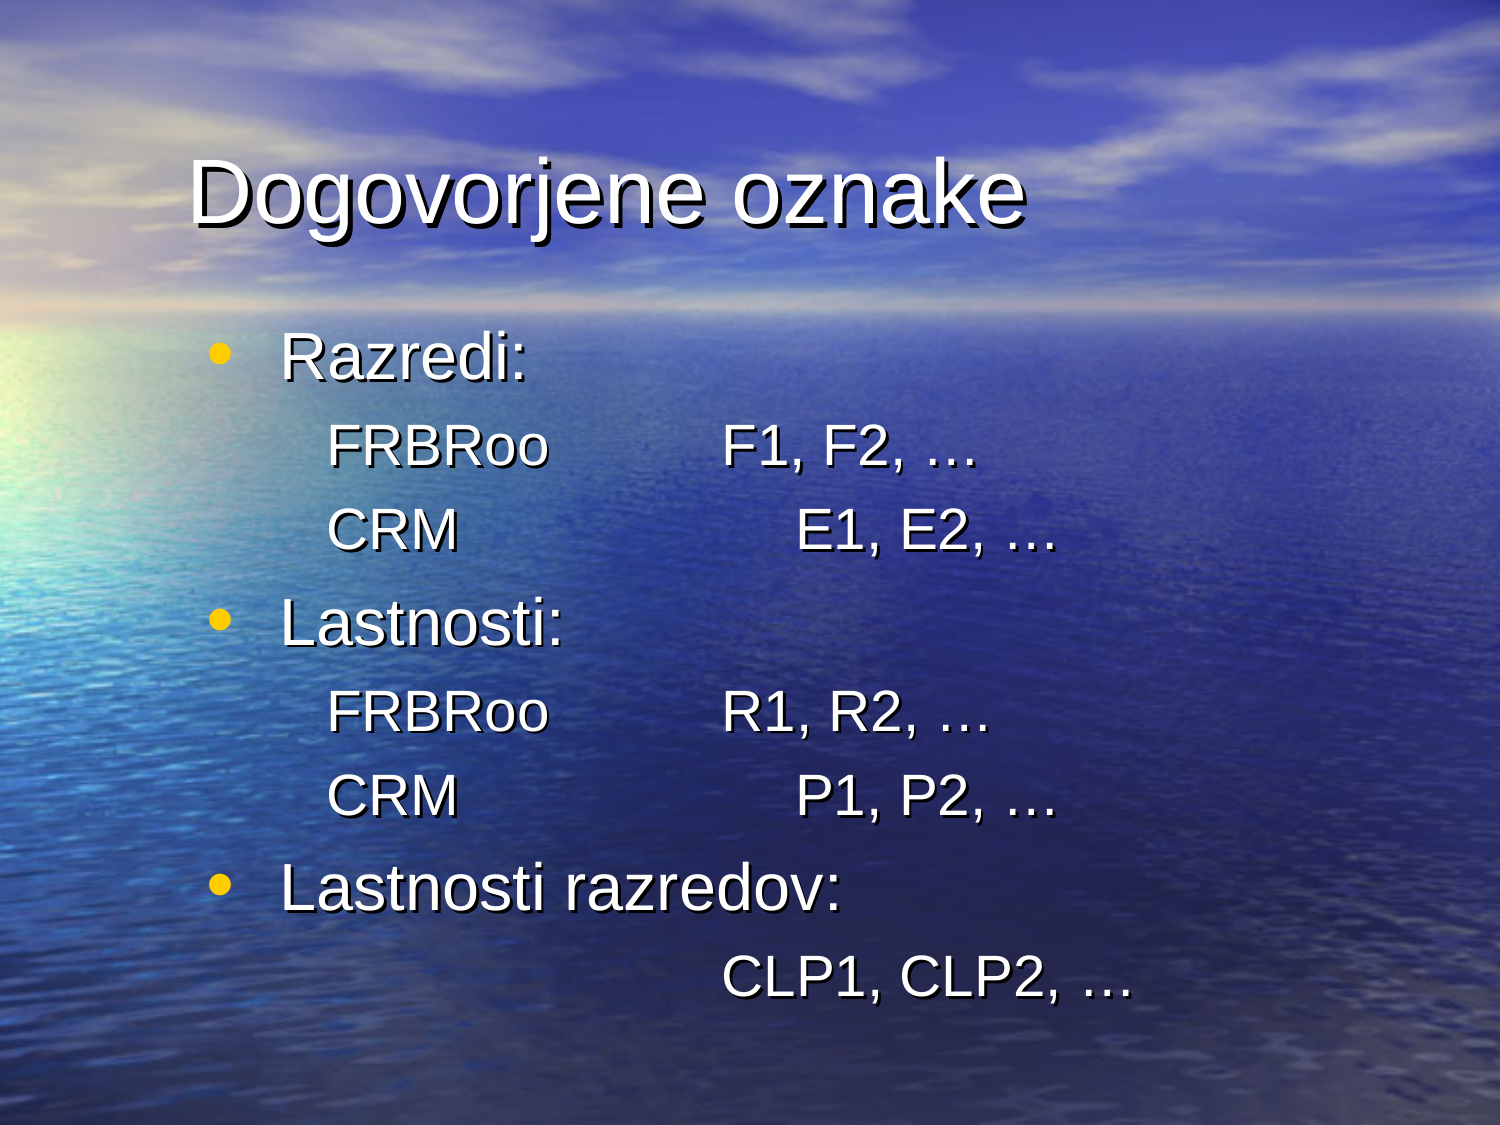

# Dogovorjene oznake
Razredi:
 	FRBRoo			F1, F2, …
 	CRM					E1, E2, …
Lastnosti:
 	FRBRoo			R1, R2, …
 	CRM					P1, P2, …
Lastnosti razredov:
 							CLP1, CLP2, …